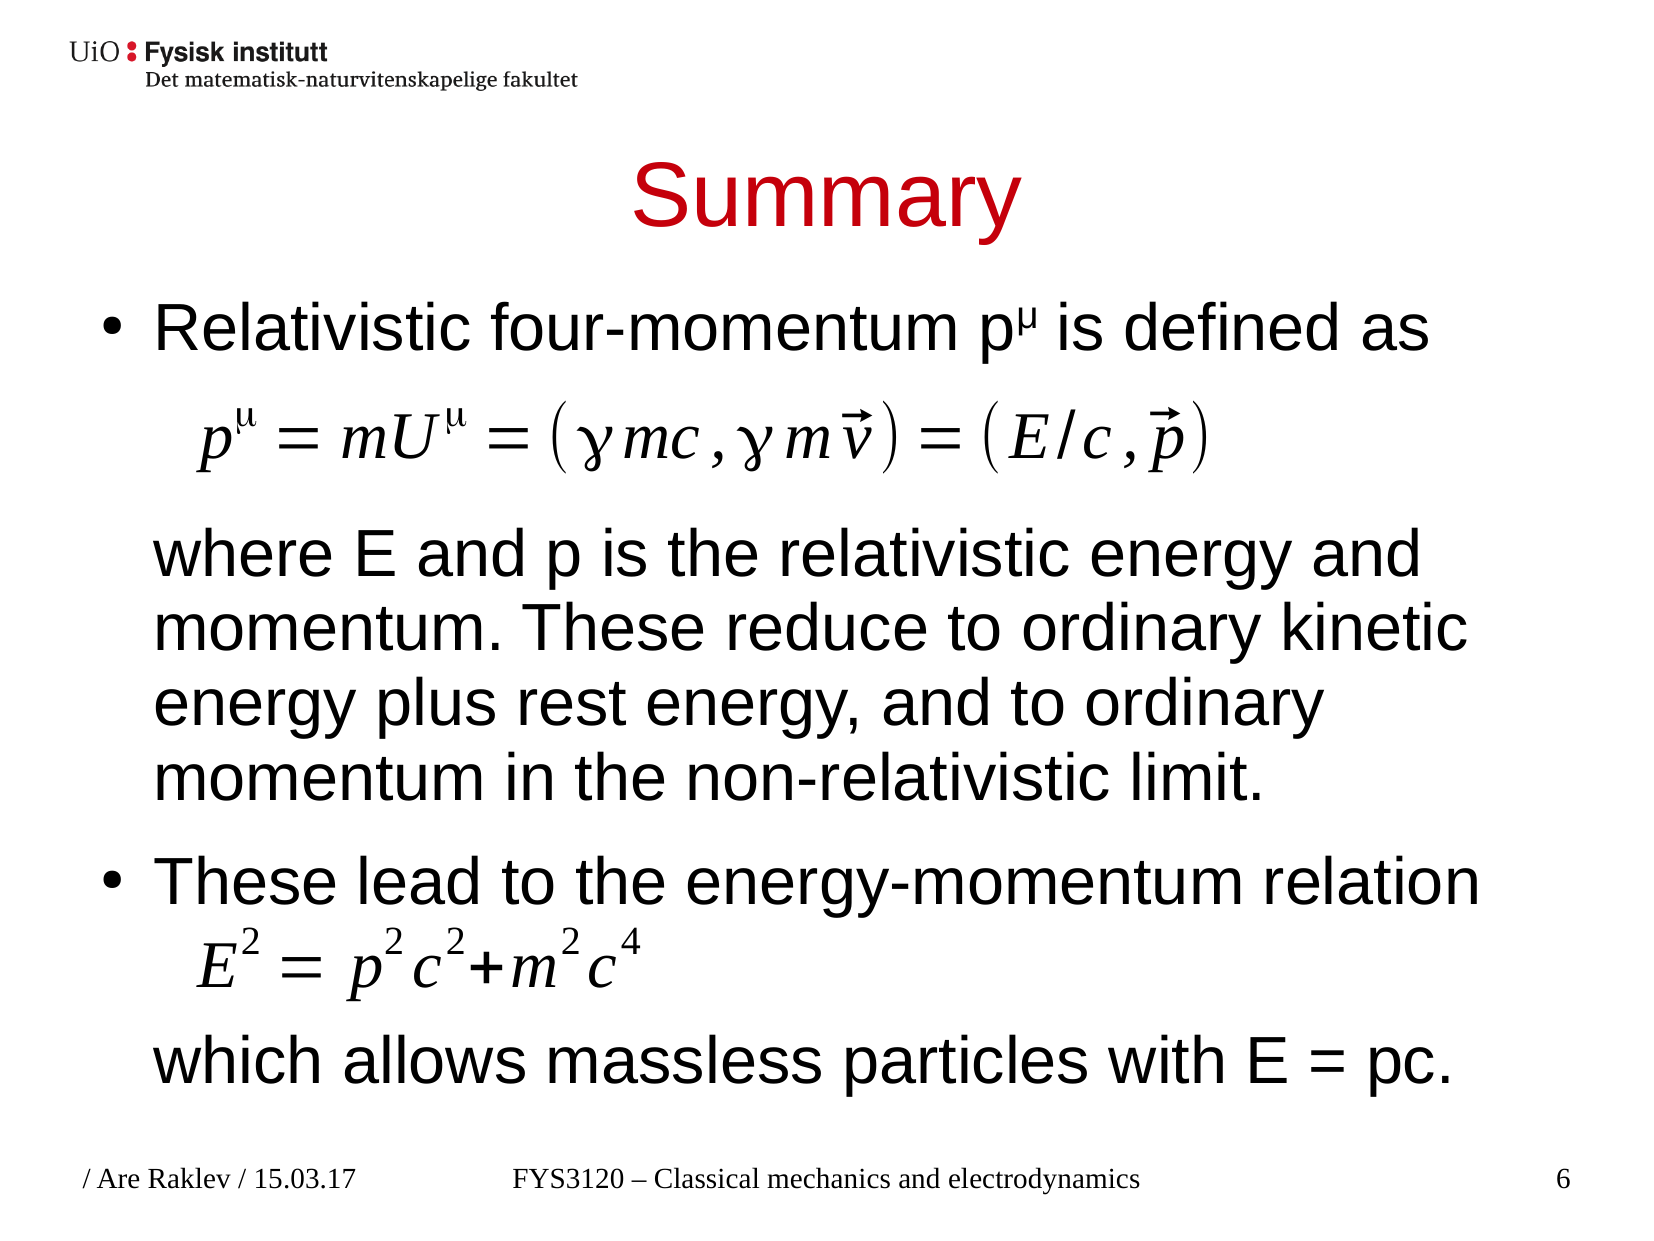

# Summary
Relativistic four-momentum pμ is defined as
where E and p is the relativistic energy and momentum. These reduce to ordinary kinetic energy plus rest energy, and to ordinary momentum in the non-relativistic limit.
These lead to the energy-momentum relation
which allows massless particles with E = pc.
/ Are Raklev / 15.03.17
FYS3120 – Classical mechanics and electrodynamics
6